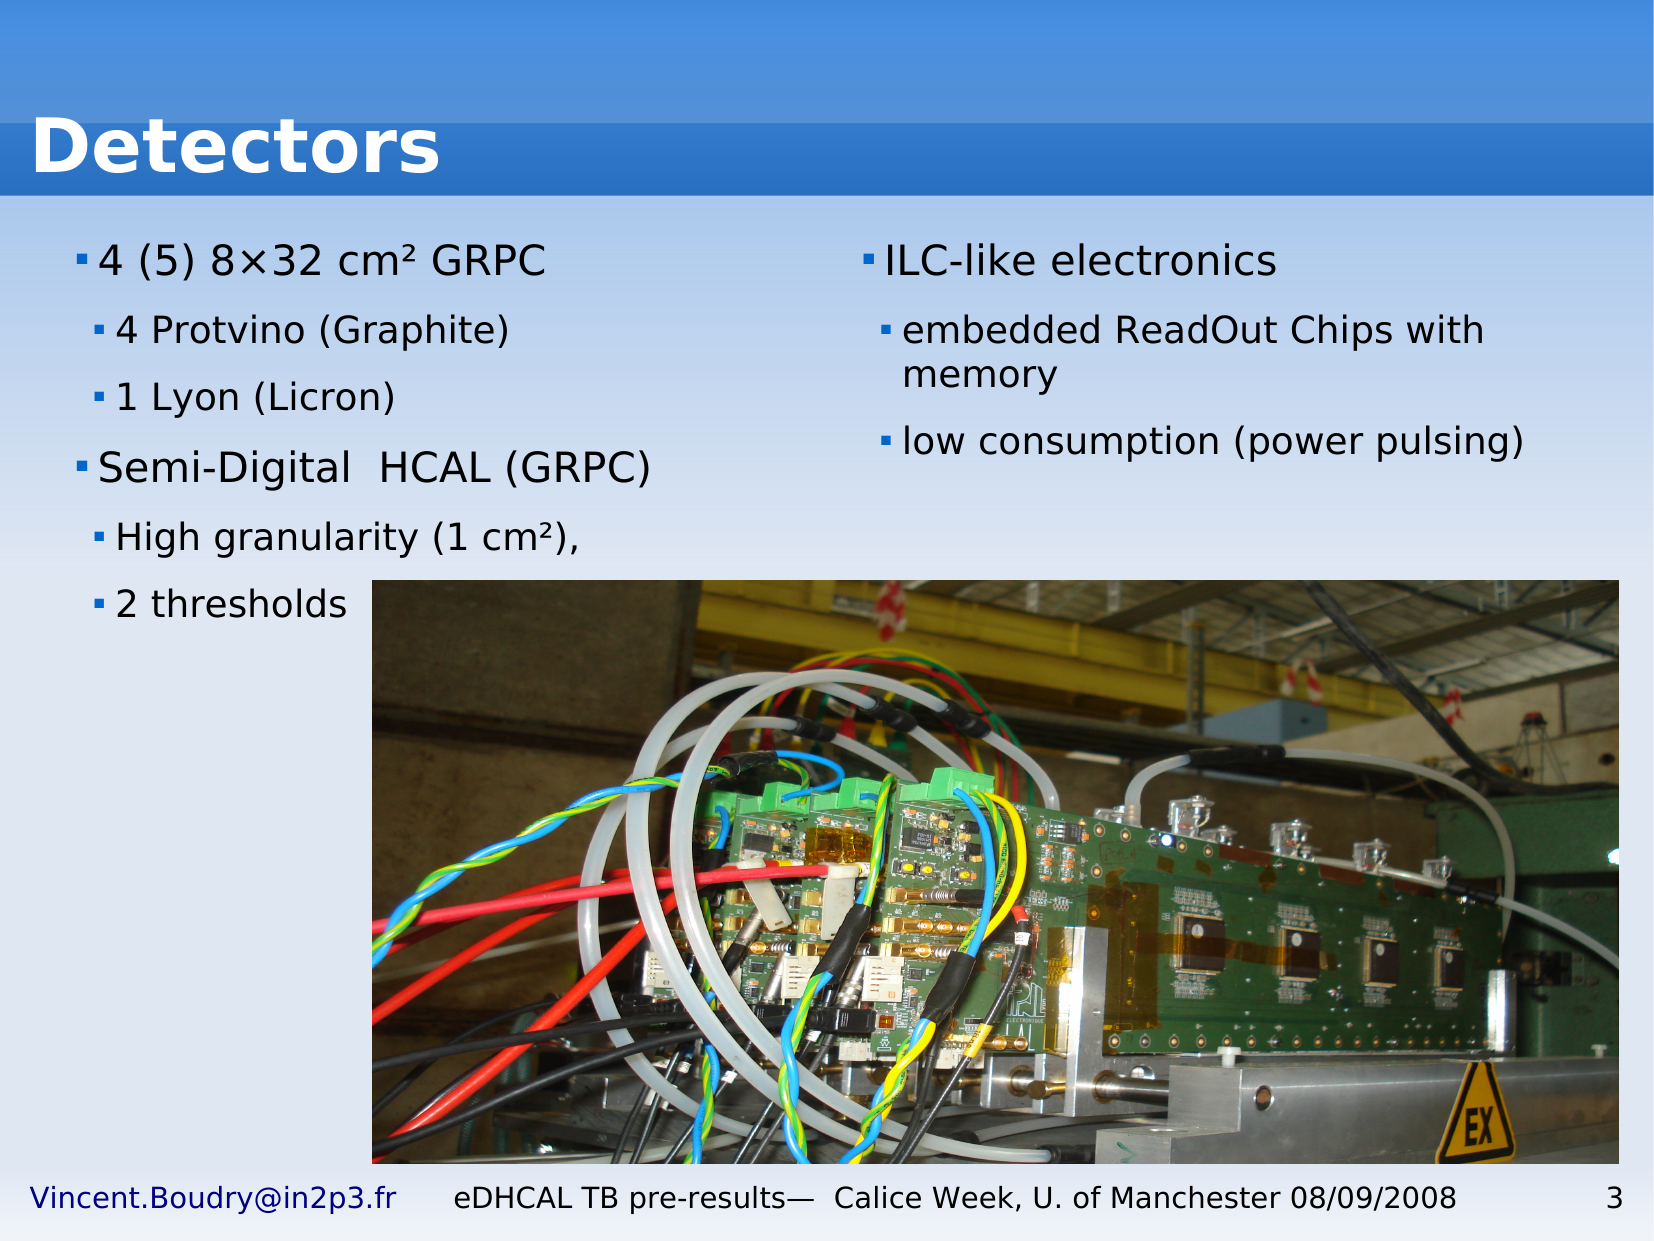

# Detectors
4 (5) 8×32 cm² GRPC
4 Protvino (Graphite)
1 Lyon (Licron)
Semi-Digital HCAL (GRPC)
High granularity (1 cm²),
2 thresholds
ILC-like electronics
embedded ReadOut Chips with memory
low consumption (power pulsing)
eDHCAL TB pre-results— Calice Week, U. of Manchester 08/09/2008
3